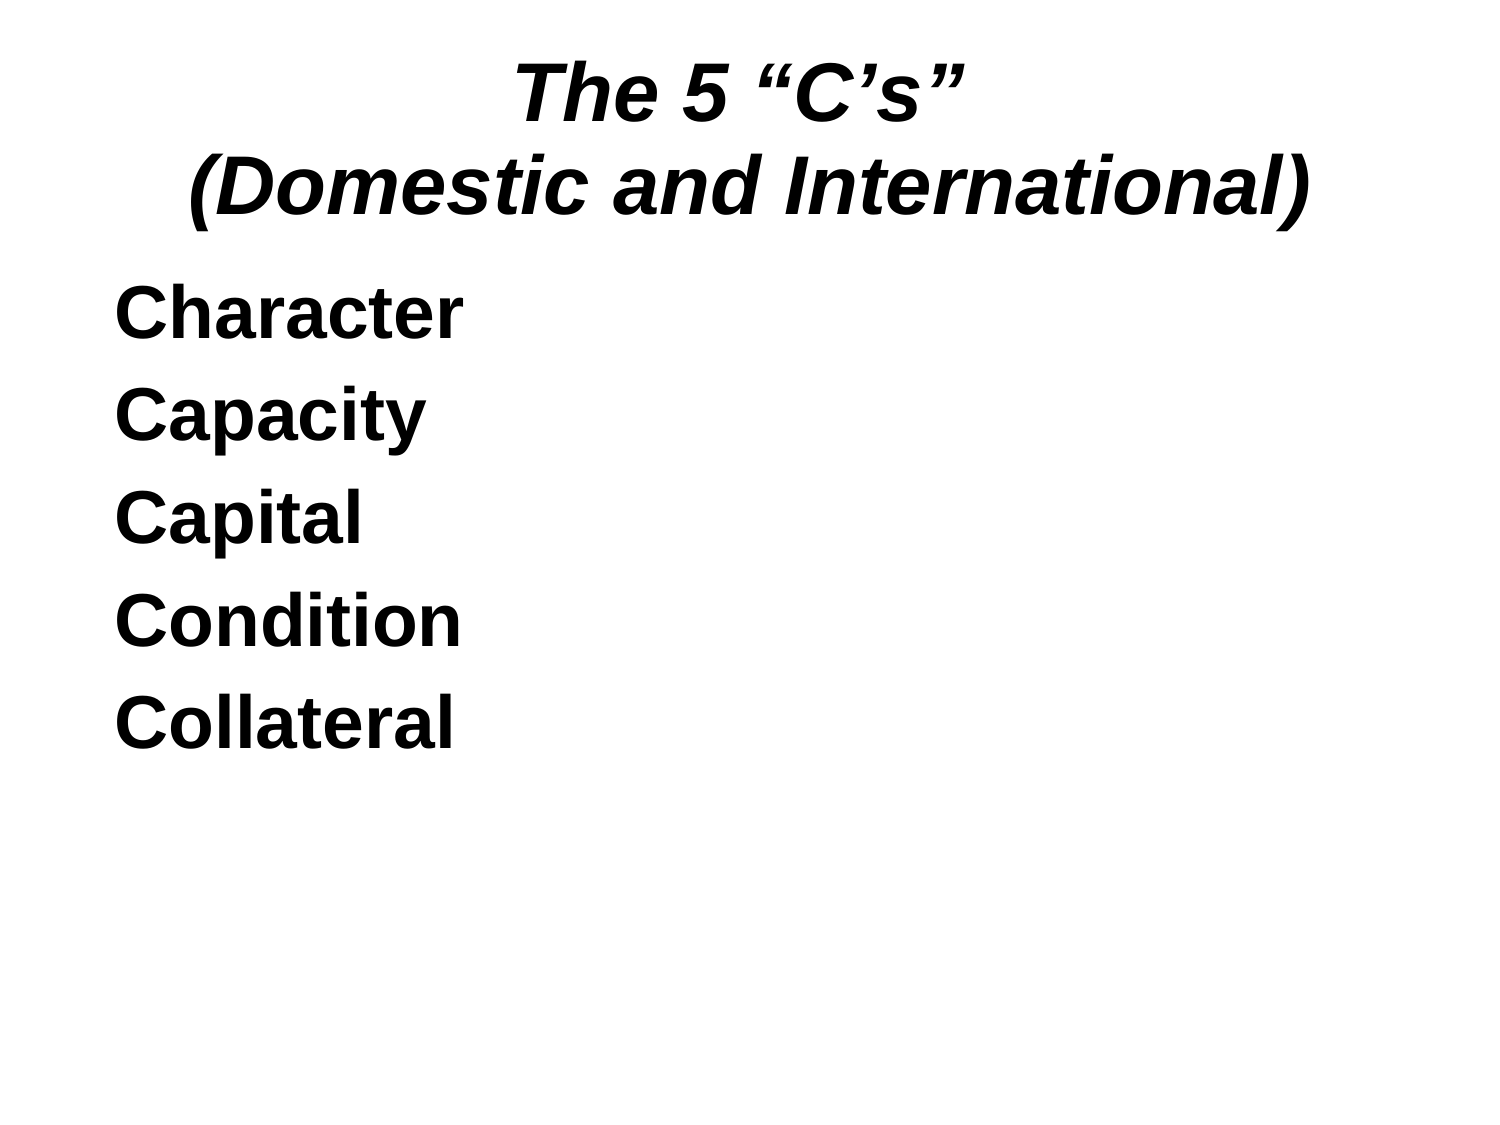

# The 5 “C’s” (Domestic and International)
Character
Capacity
Capital
Condition
Collateral